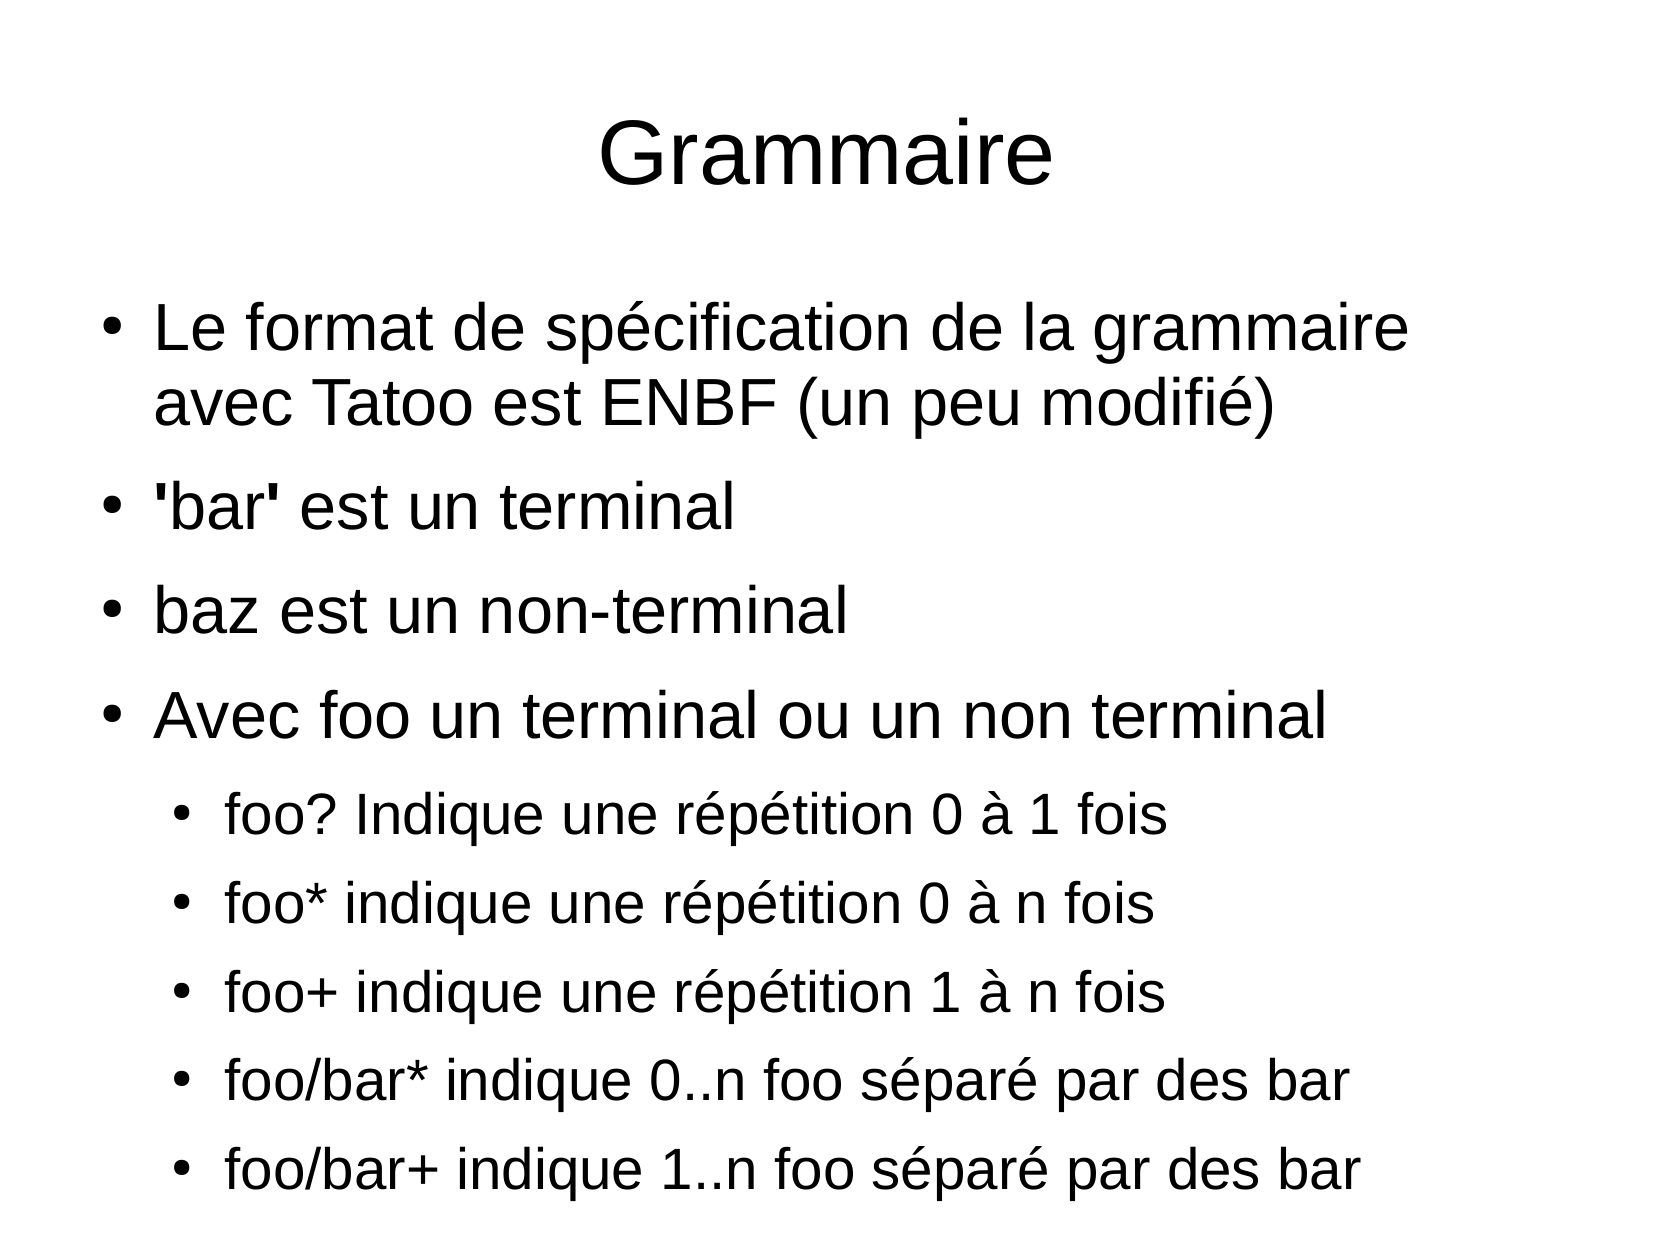

# Grammaire
Le format de spécification de la grammaire avec Tatoo est ENBF (un peu modifié)
'bar' est un terminal
baz est un non-terminal
Avec foo un terminal ou un non terminal
foo? Indique une répétition 0 à 1 fois
foo* indique une répétition 0 à n fois
foo+ indique une répétition 1 à n fois
foo/bar* indique 0..n foo séparé par des bar
foo/bar+ indique 1..n foo séparé par des bar